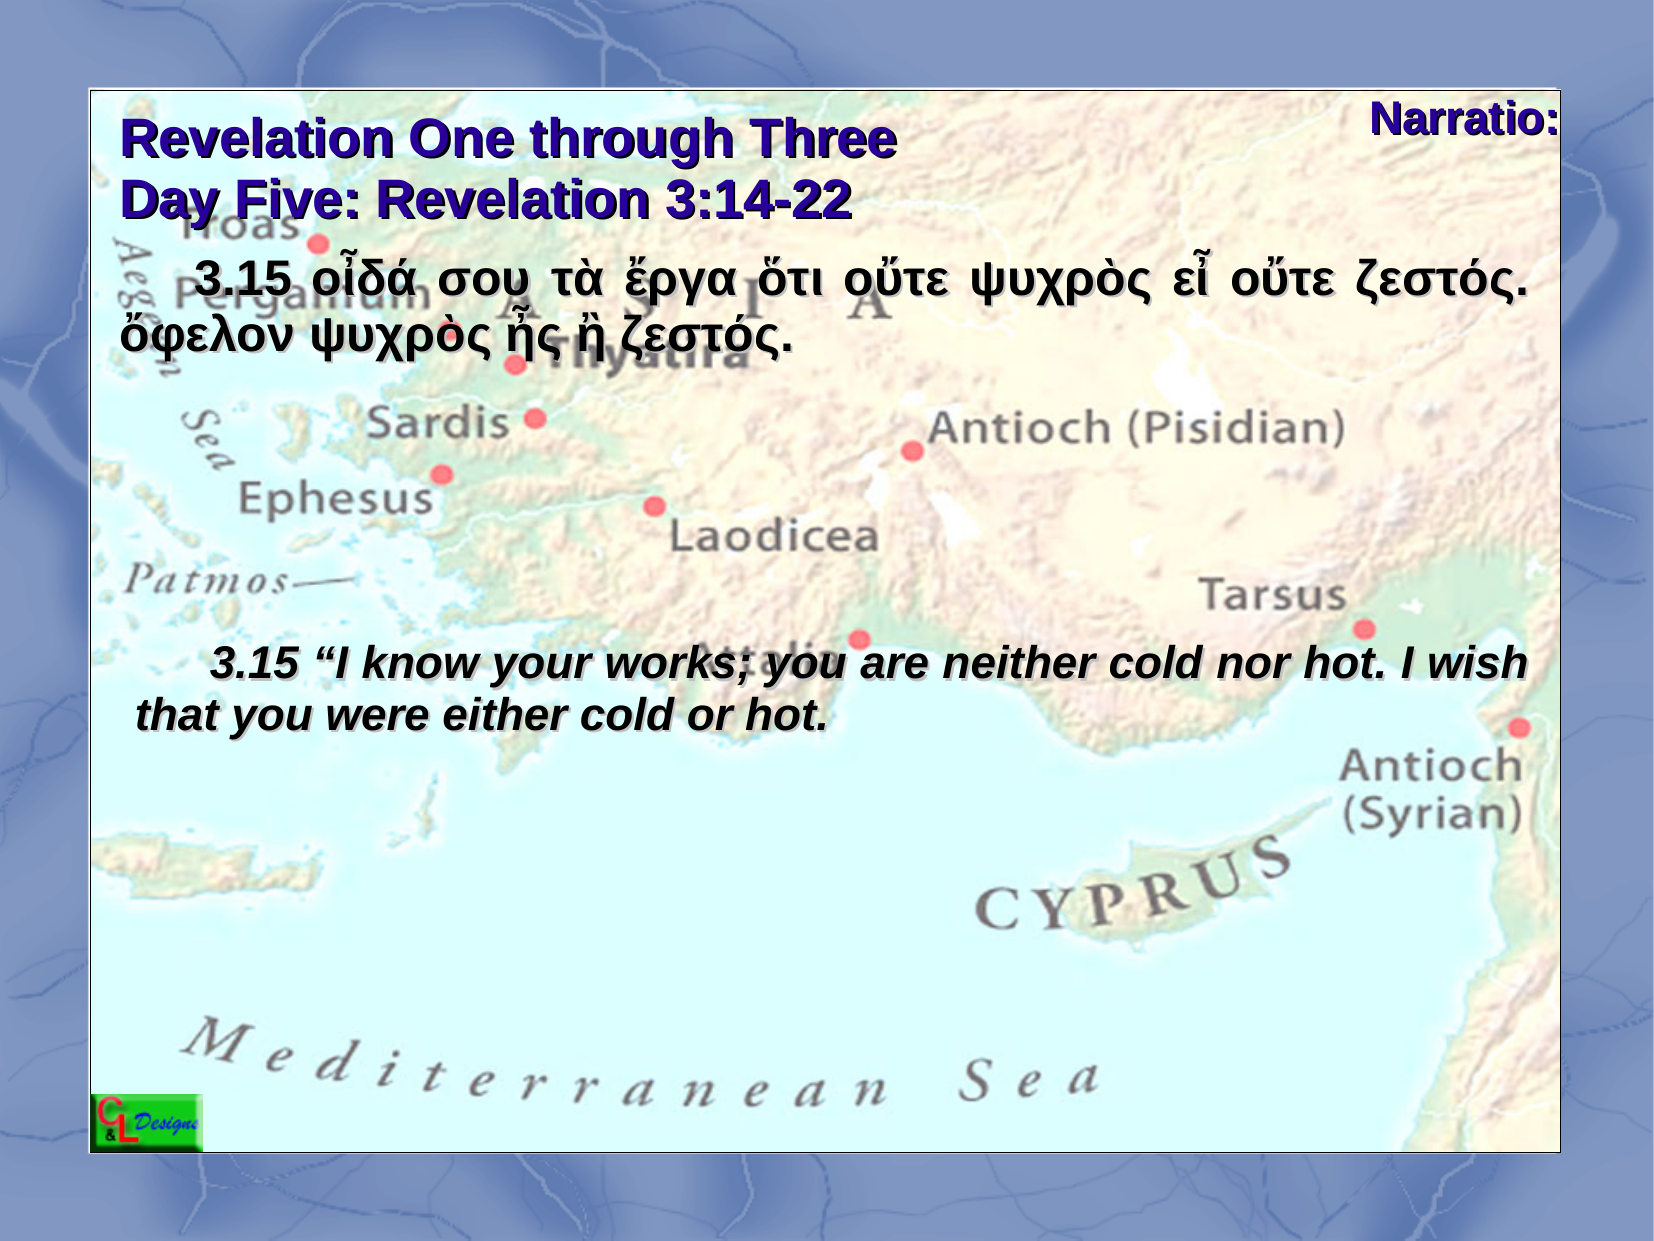

Narratio:
# Revelation One through Three Day Five: Revelation 3:14-22
	3.15 οἶδά σου τὰ ἔργα ὅτι οὔτε ψυχρὸς εἶ οὔτε ζεστός. ὄφελον ψυχρὸς ἦς ἢ ζεστός.
	3.15 “I know your works; you are neither cold nor hot. I wish that you were either cold or hot.